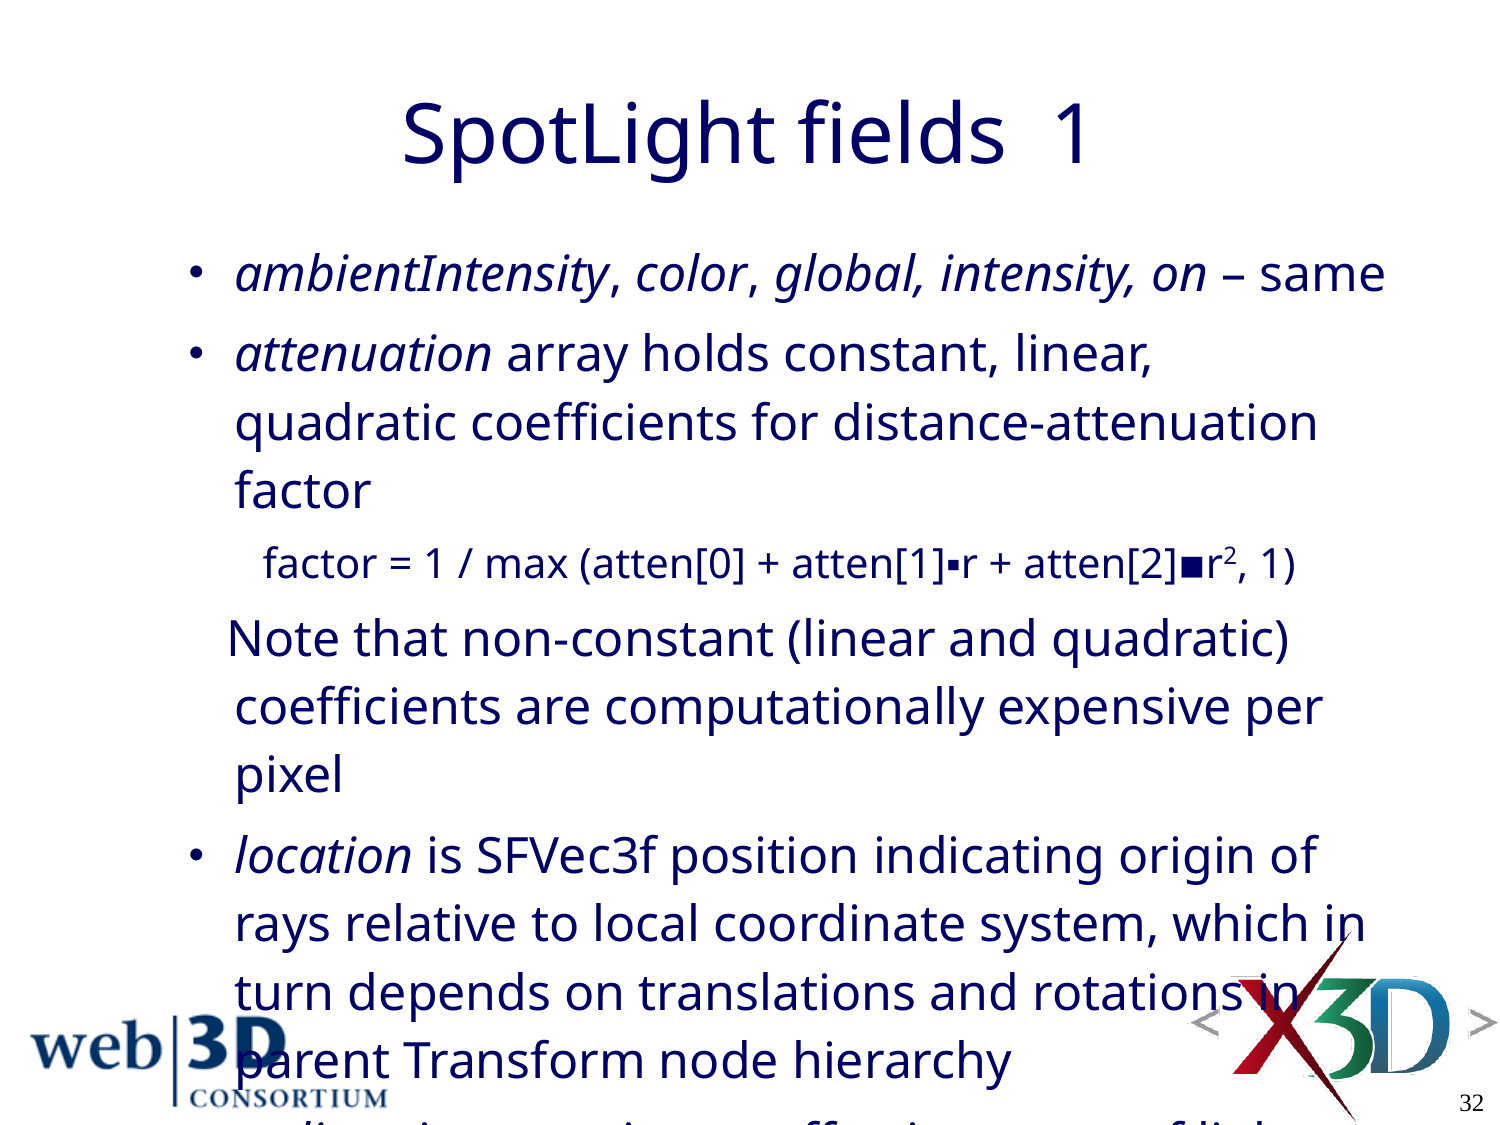

# SpotLight fields 1
ambientIntensity, color, global, intensity, on – same
attenuation array holds constant, linear, quadratic coefficients for distance-attenuation factor
factor = 1 / max (atten[0] + atten[1]▪r + atten[2]▪r2, 1)
 Note that non-constant (linear and quadratic) coefficients are computationally expensive per pixel
location is SFVec3f position indicating origin of rays relative to local coordinate system, which in turn depends on translations and rotations in parent Transform node hierarchy
radius gives maximum effective range of light rays from source location, must be nonnegative